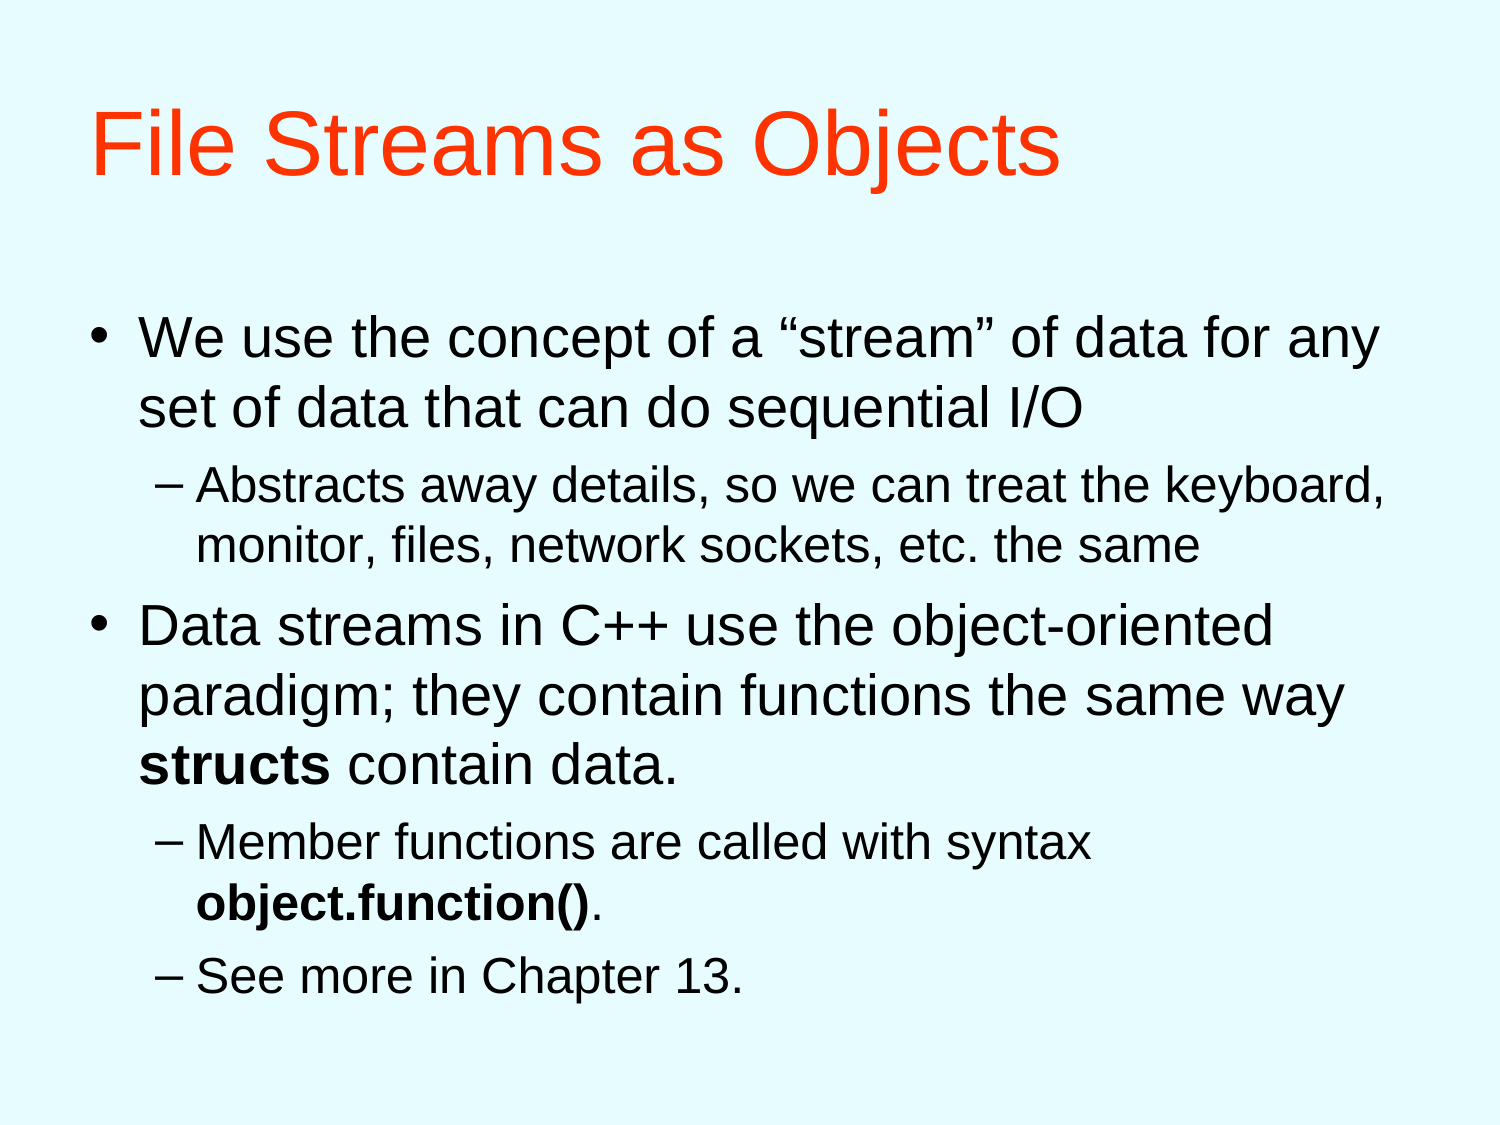

# File Streams as Objects
We use the concept of a “stream” of data for any set of data that can do sequential I/O
Abstracts away details, so we can treat the keyboard, monitor, files, network sockets, etc. the same
Data streams in C++ use the object-oriented paradigm; they contain functions the same way structs contain data.
Member functions are called with syntax object.function().
See more in Chapter 13.